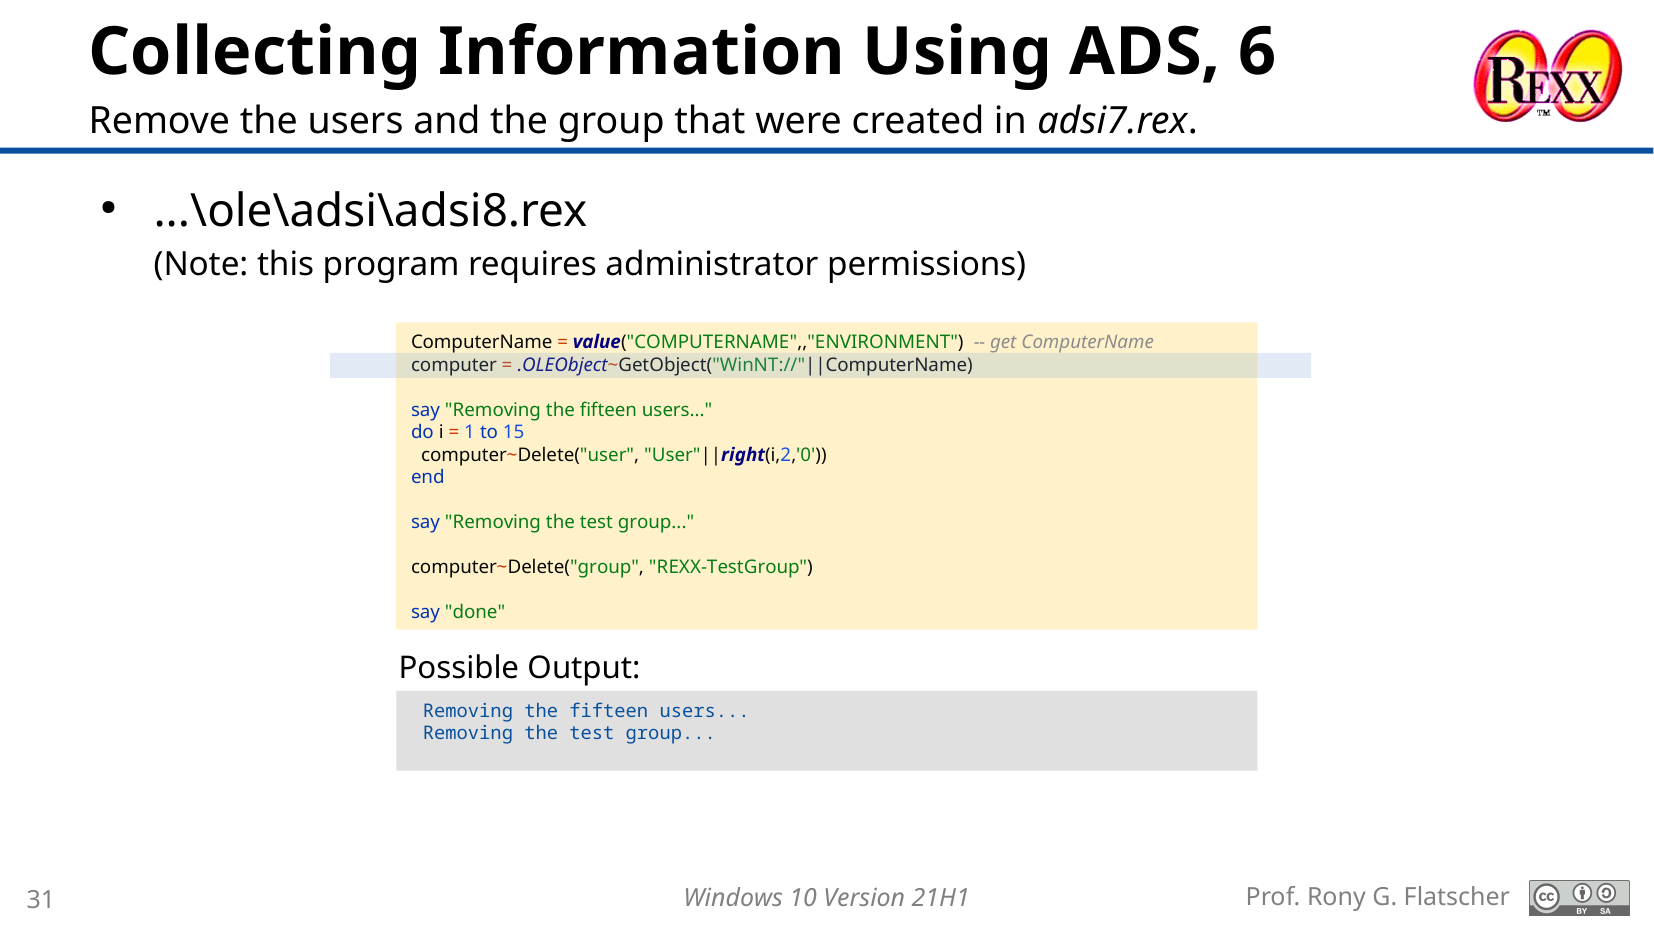

# Collecting Information Using ADS, 6 Remove the users and the group that were created in adsi7.rex.
...\ole\adsi\adsi8.rex
(Note: this program requires administrator permissions)
ComputerName = value("COMPUTERNAME",,"ENVIRONMENT") -- get ComputerName
computer = .OLEObject~GetObject("WinNT://"||ComputerName)
say "Removing the fifteen users..."
do i = 1 to 15
 computer~Delete("user", "User"||right(i,2,'0'))
end
say "Removing the test group..."
computer~Delete("group", "REXX-TestGroup")
say "done"
Possible Output:
Removing the fifteen users...
Removing the test group...
Windows 10 Version 21H1